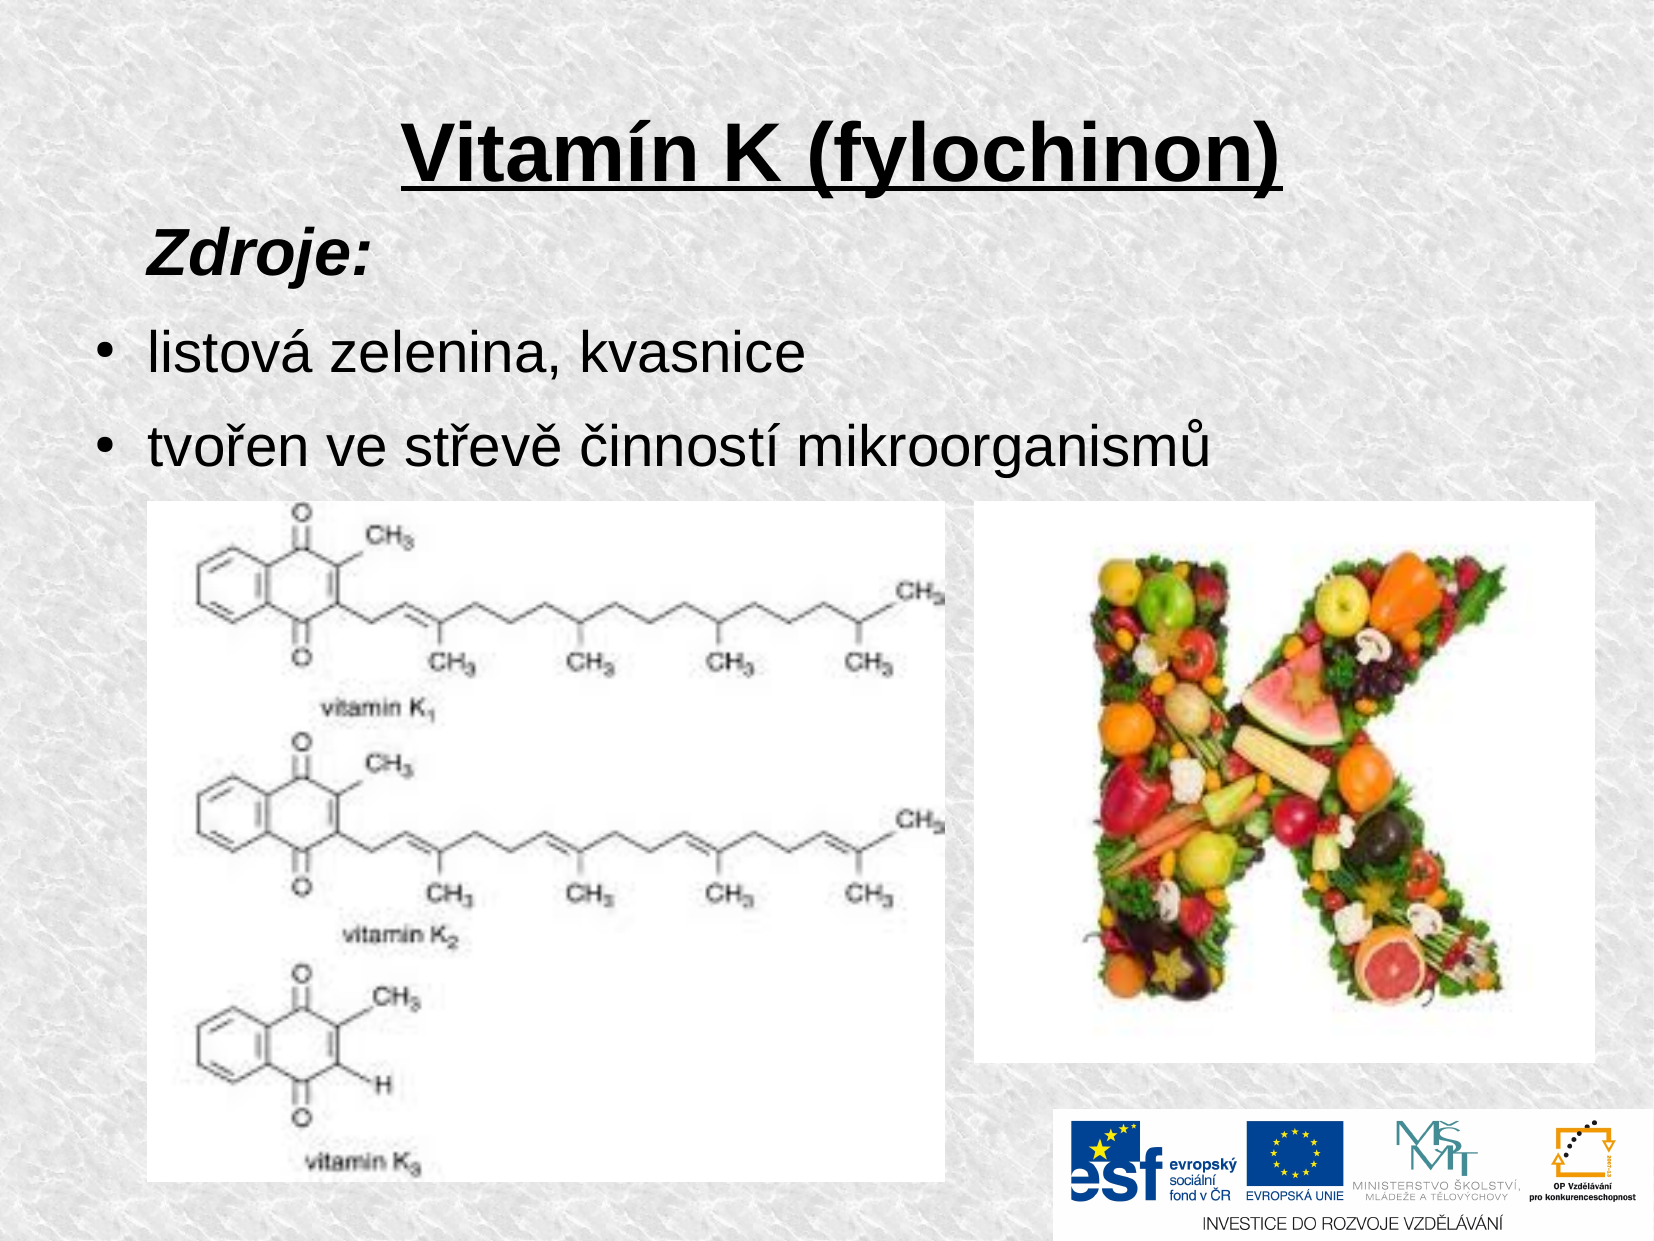

# Vitamín K (fylochinon)
Zdroje:
listová zelenina, kvasnice
tvořen ve střevě činností mikroorganismů